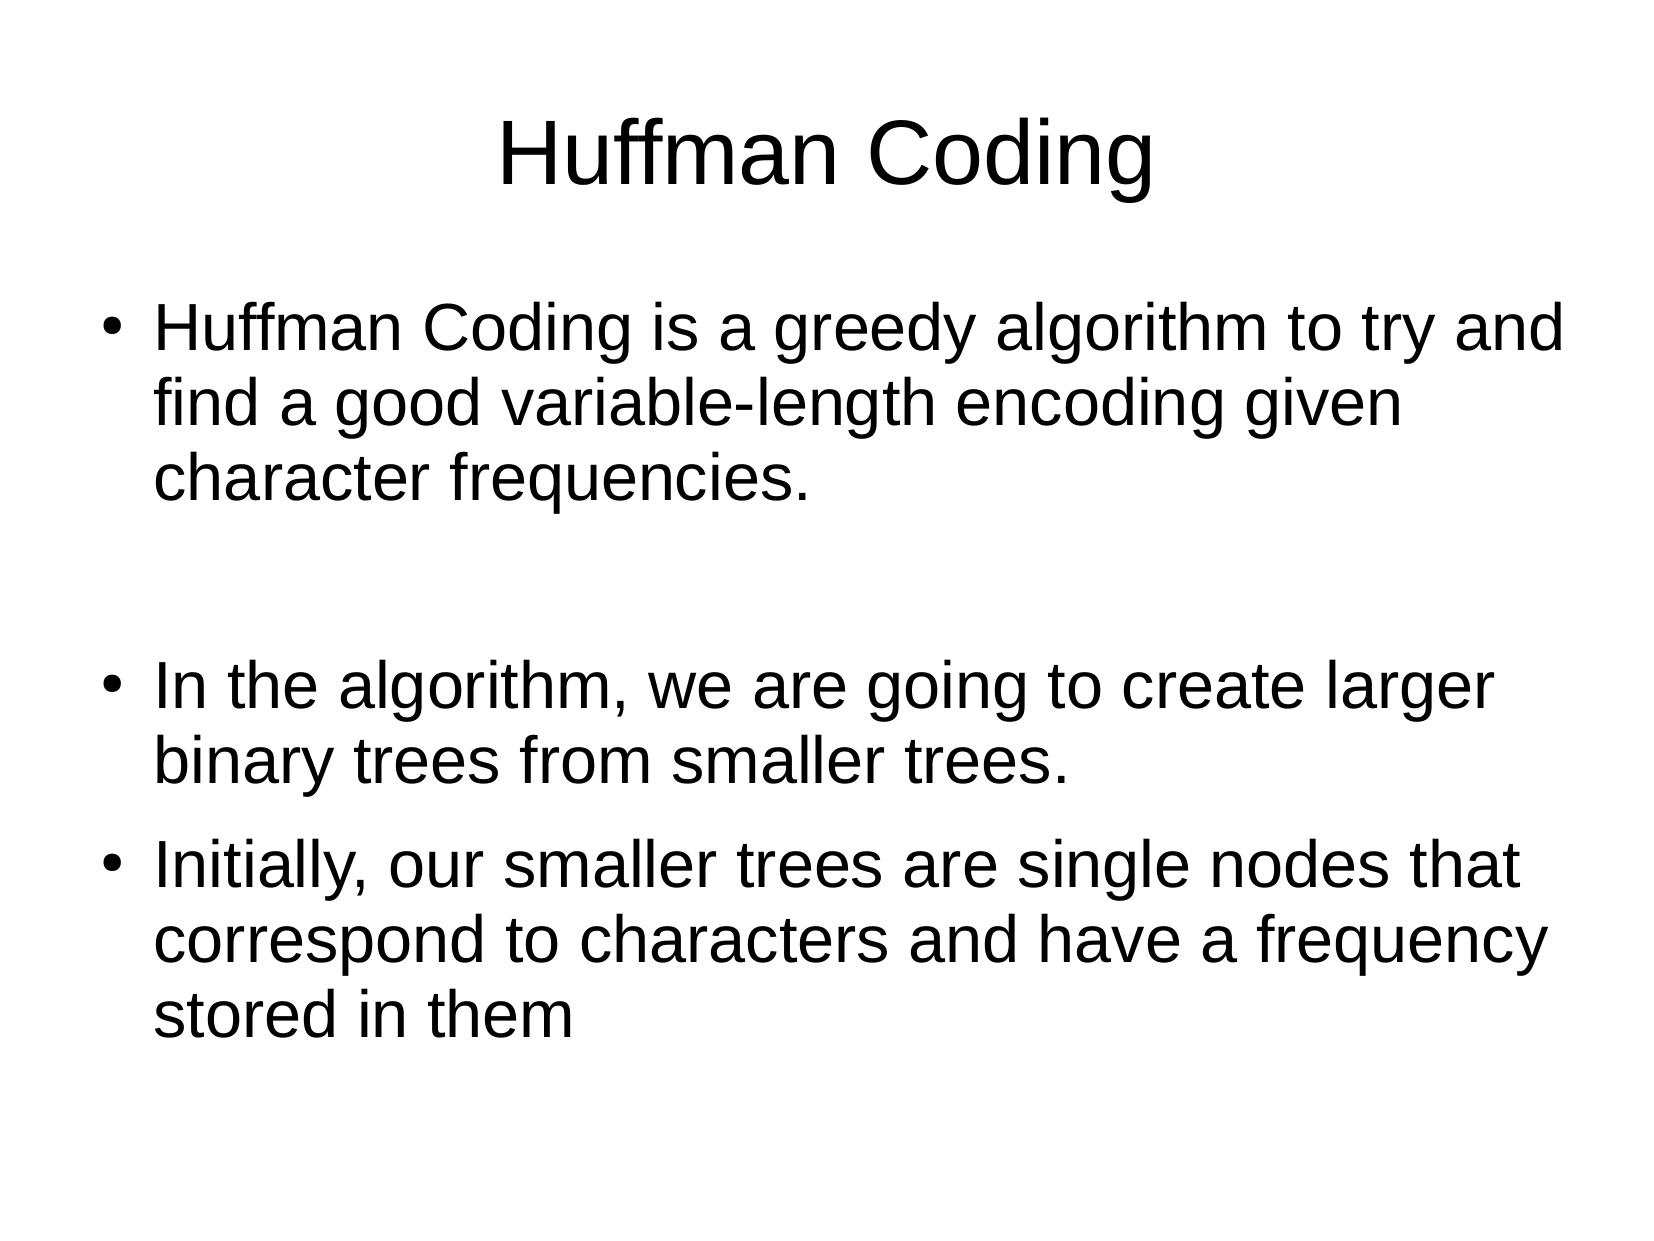

# Huffman Coding
Huffman Coding is a greedy algorithm to try and find a good variable-length encoding given character frequencies.
In the algorithm, we are going to create larger binary trees from smaller trees.
Initially, our smaller trees are single nodes that correspond to characters and have a frequency stored in them